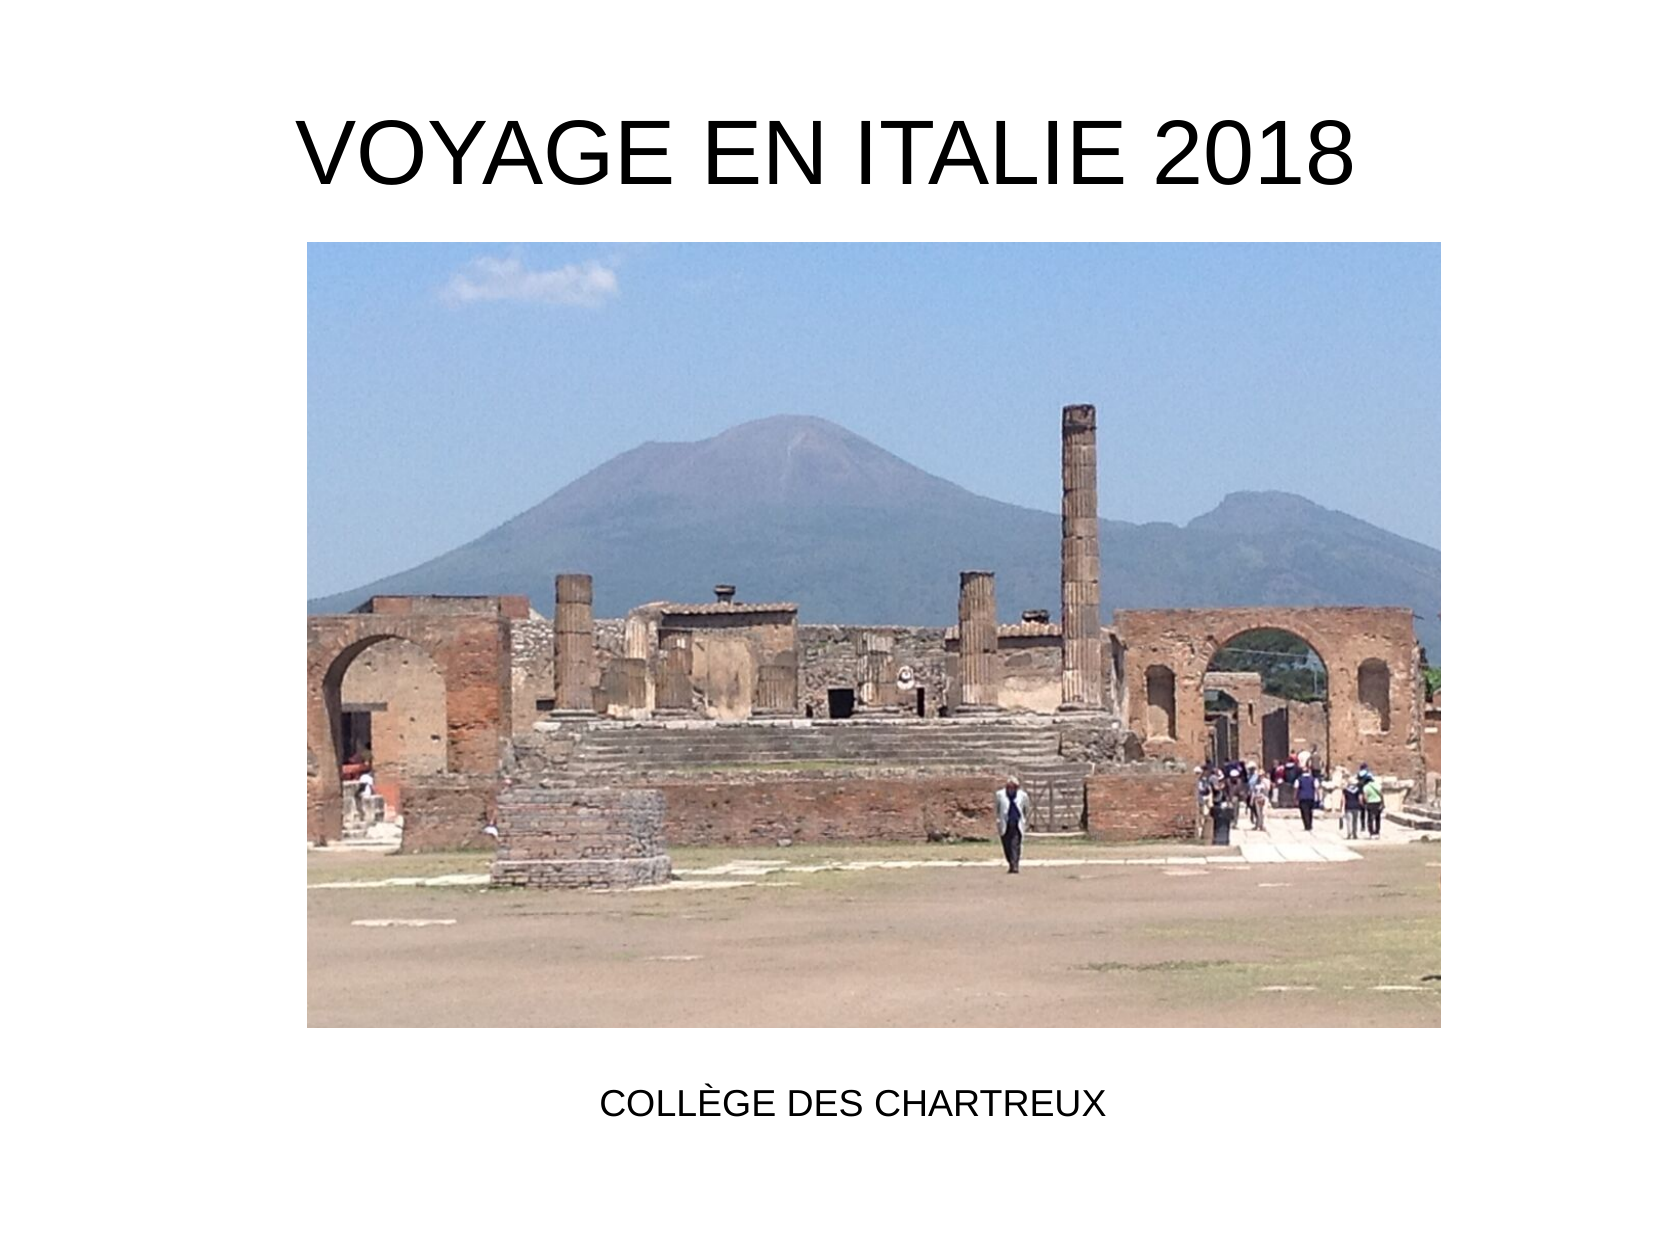

# VOYAGE EN ITALIE 2018
						COLLÈGE DES CHARTREUX